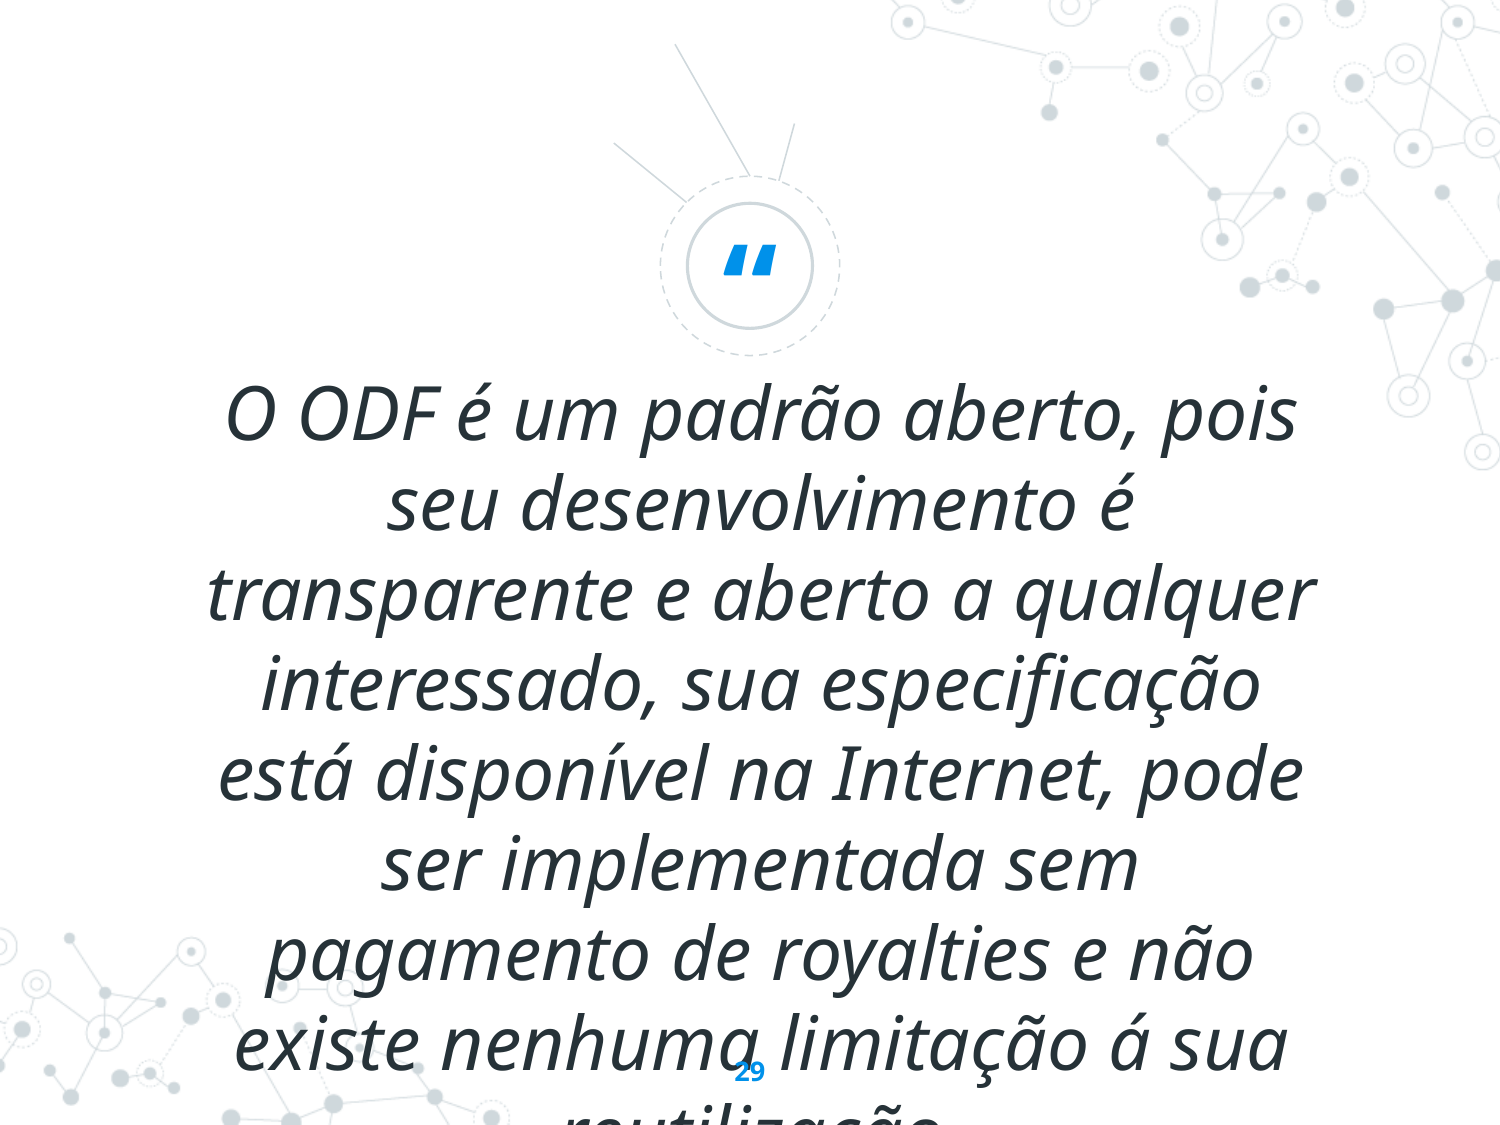

# O ODF é um padrão aberto, pois seu desenvolvimento é transparente e aberto a qualquer interessado, sua especificação está disponível na Internet, pode ser implementada sem pagamento de royalties e não existe nenhuma limitação á sua reutilização.